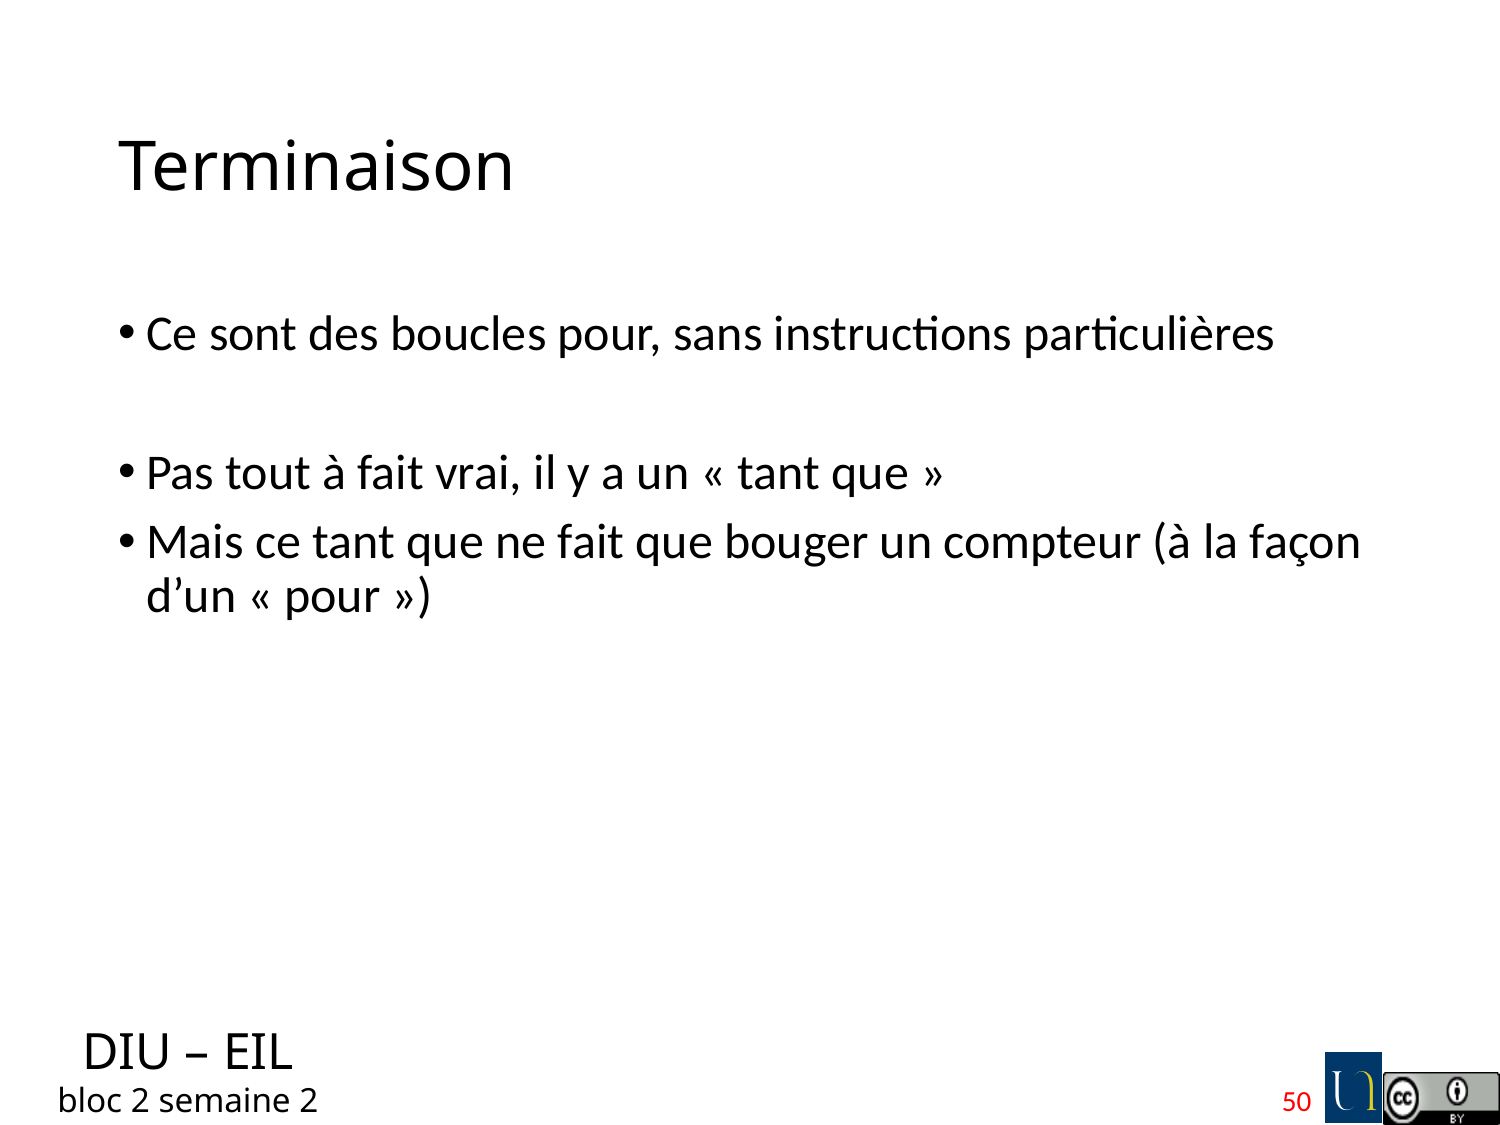

# Terminaison
Ce sont des boucles pour, sans instructions particulières
Pas tout à fait vrai, il y a un « tant que »
Mais ce tant que ne fait que bouger un compteur (à la façon d’un « pour »)